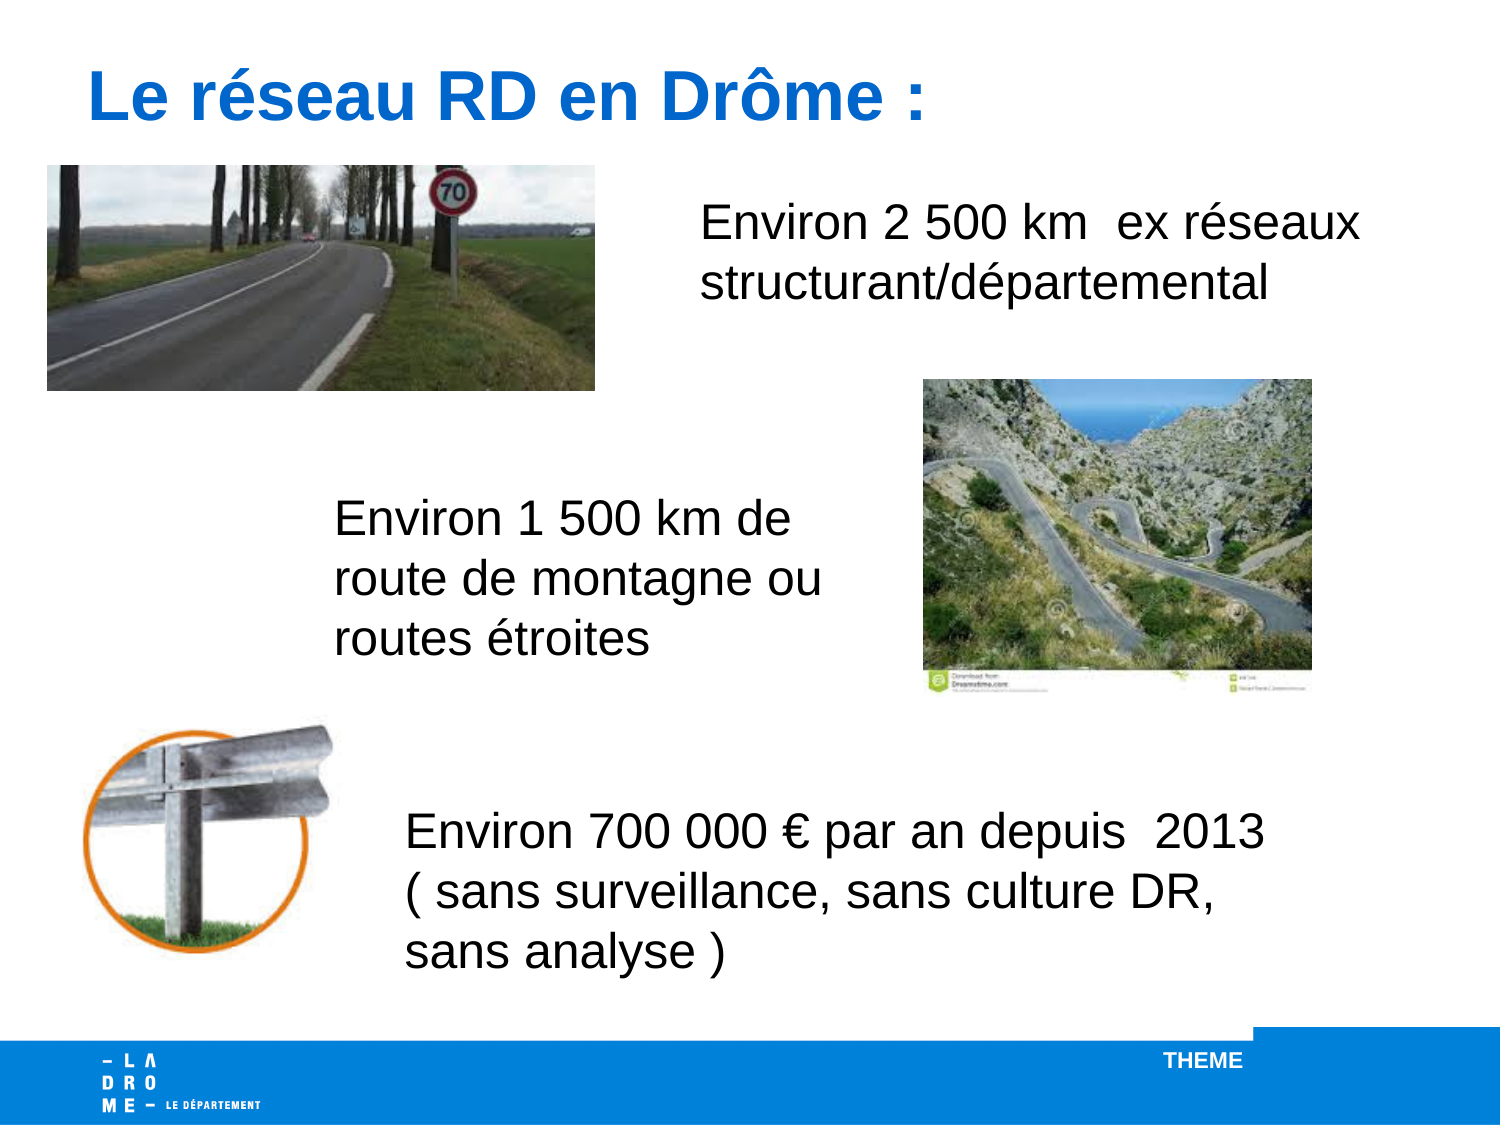

# Le réseau RD en Drôme :
Environ 2 500 km ex réseaux structurant/départemental
Environ 1 500 km de route de montagne ou routes étroites
Environ 700 000 € par an depuis 2013
( sans surveillance, sans culture DR, sans analyse )